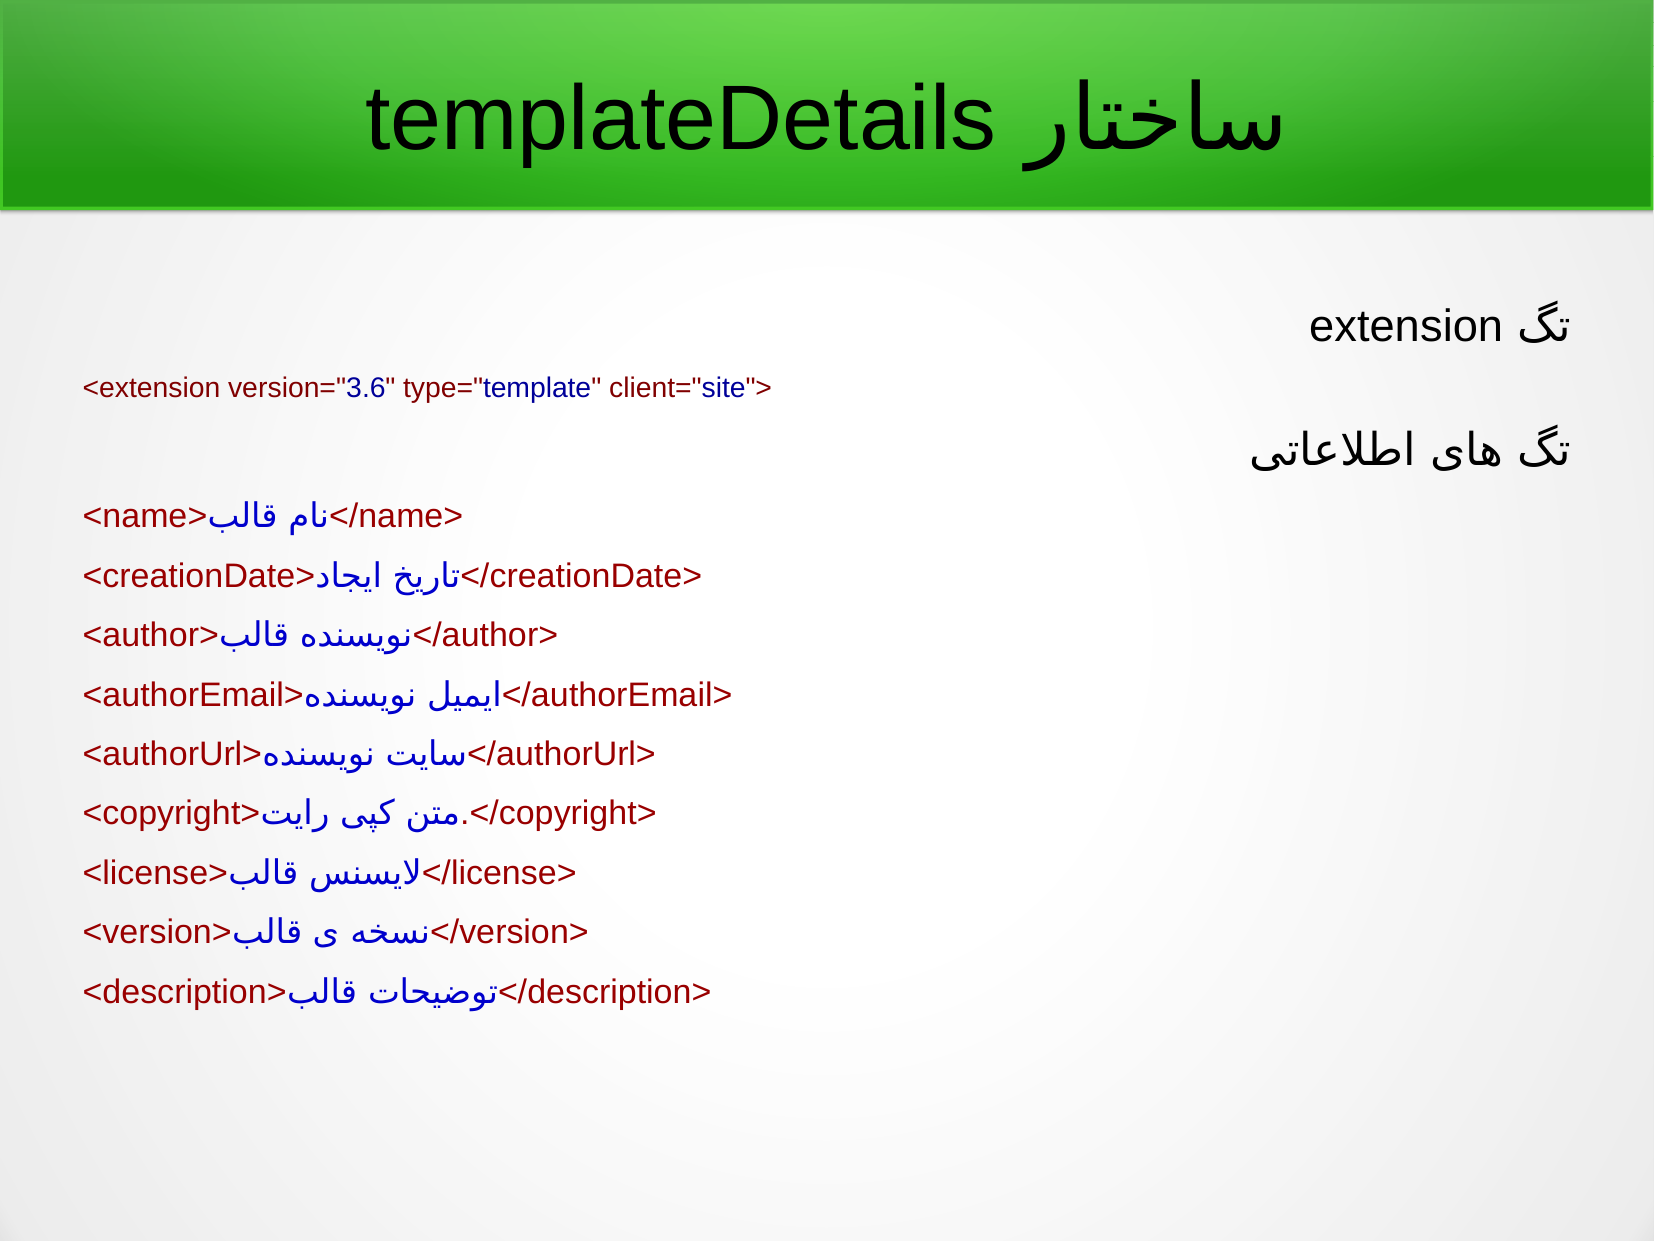

# ساختار templateDetails
تگ extension
<extension version="3.6" type="template" client="site">
تگ های اطلاعاتی
<name>نام قالب</name>
<creationDate>تاریخ ایجاد</creationDate>
<author>نویسنده قالب</author>
<authorEmail>ایمیل نویسنده</authorEmail>
<authorUrl>سایت نویسنده</authorUrl>
<copyright>متن کپی رایت.</copyright>
<license>لایسنس قالب</license>
<version>نسخه ی قالب</version>
<description>توضیحات قالب</description>